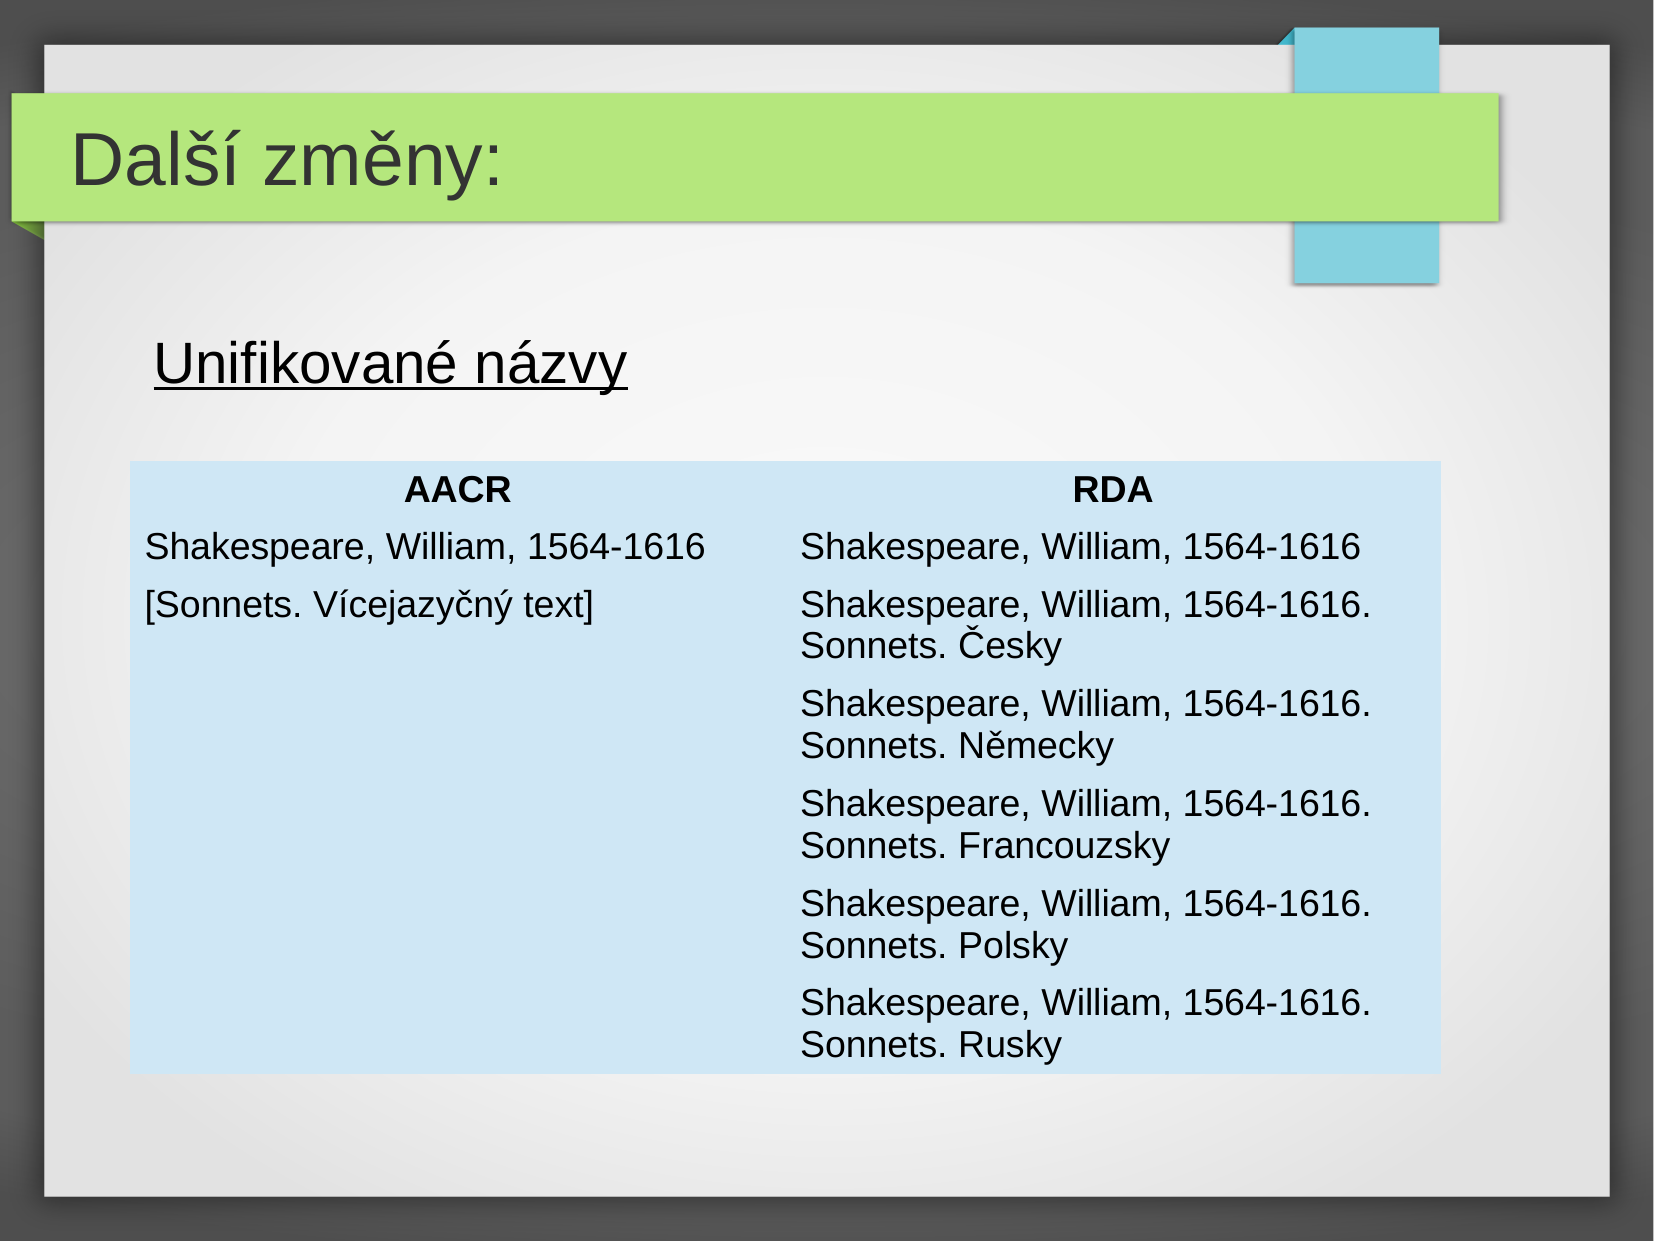

# Další změny:
Unifikované názvy
| AACR | RDA |
| --- | --- |
| Shakespeare, William, 1564-1616 | Shakespeare, William, 1564-1616 |
| [Sonnets. Vícejazyčný text] | Shakespeare, William, 1564-1616. Sonnets. Česky |
| | Shakespeare, William, 1564-1616. Sonnets. Německy |
| | Shakespeare, William, 1564-1616. Sonnets. Francouzsky |
| | Shakespeare, William, 1564-1616. Sonnets. Polsky |
| | Shakespeare, William, 1564-1616. Sonnets. Rusky |